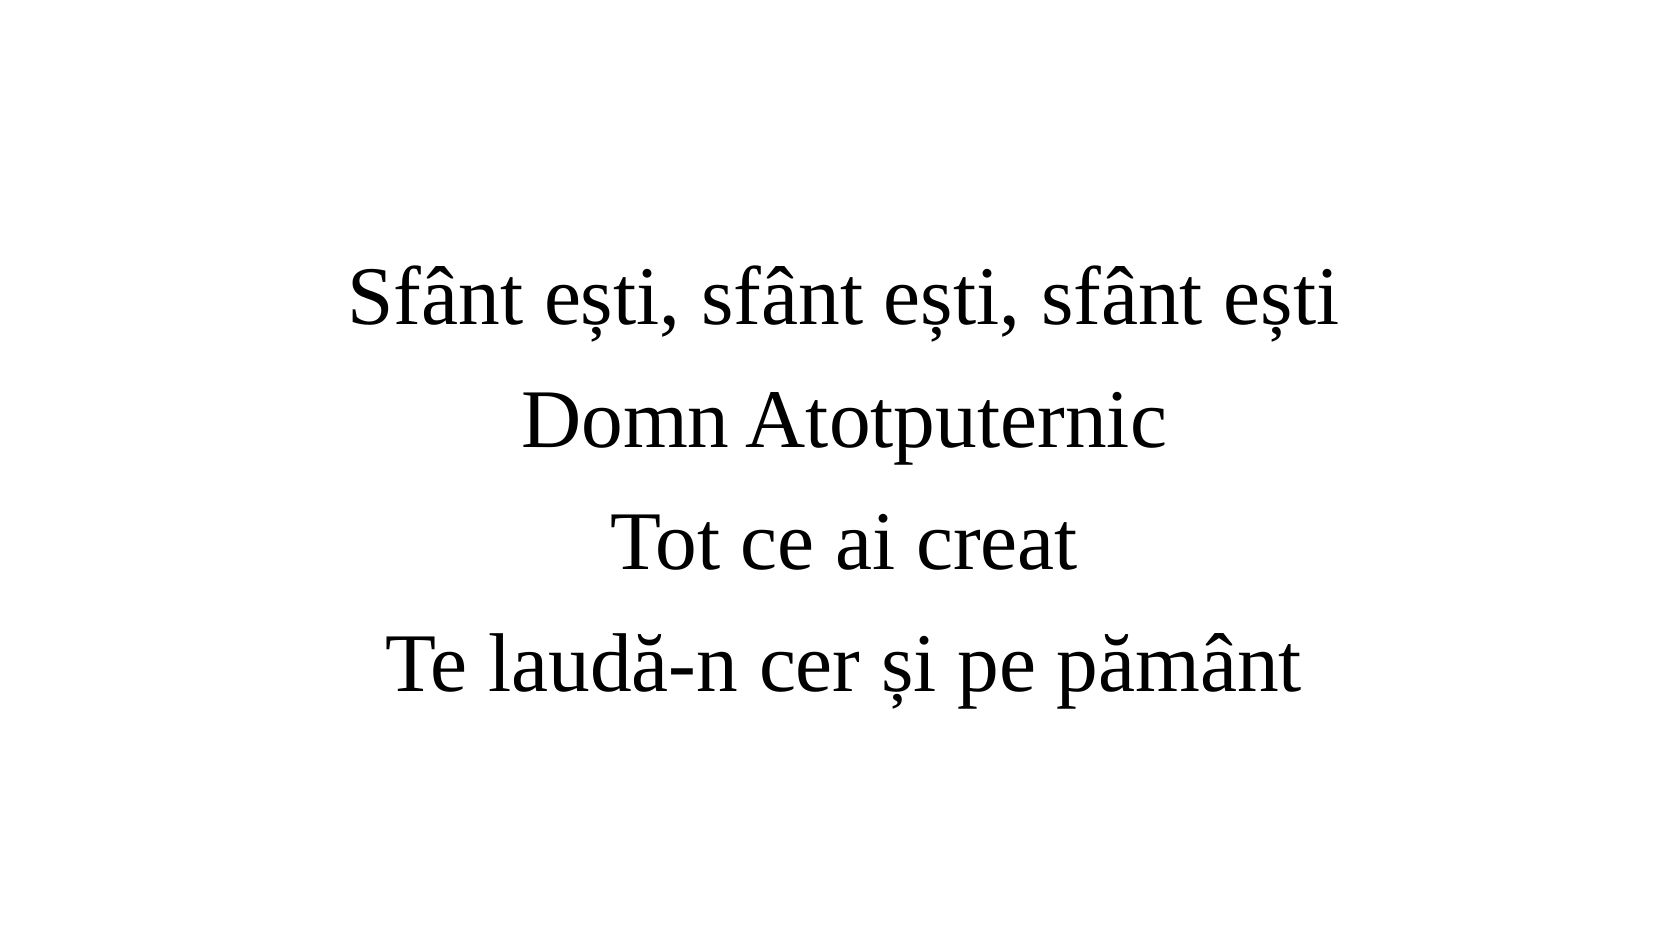

# Sfânt ești, sfânt ești, sfânt ești
Domn Atotputernic
Tot ce ai creat
Te laudă-n cer și pe pământ